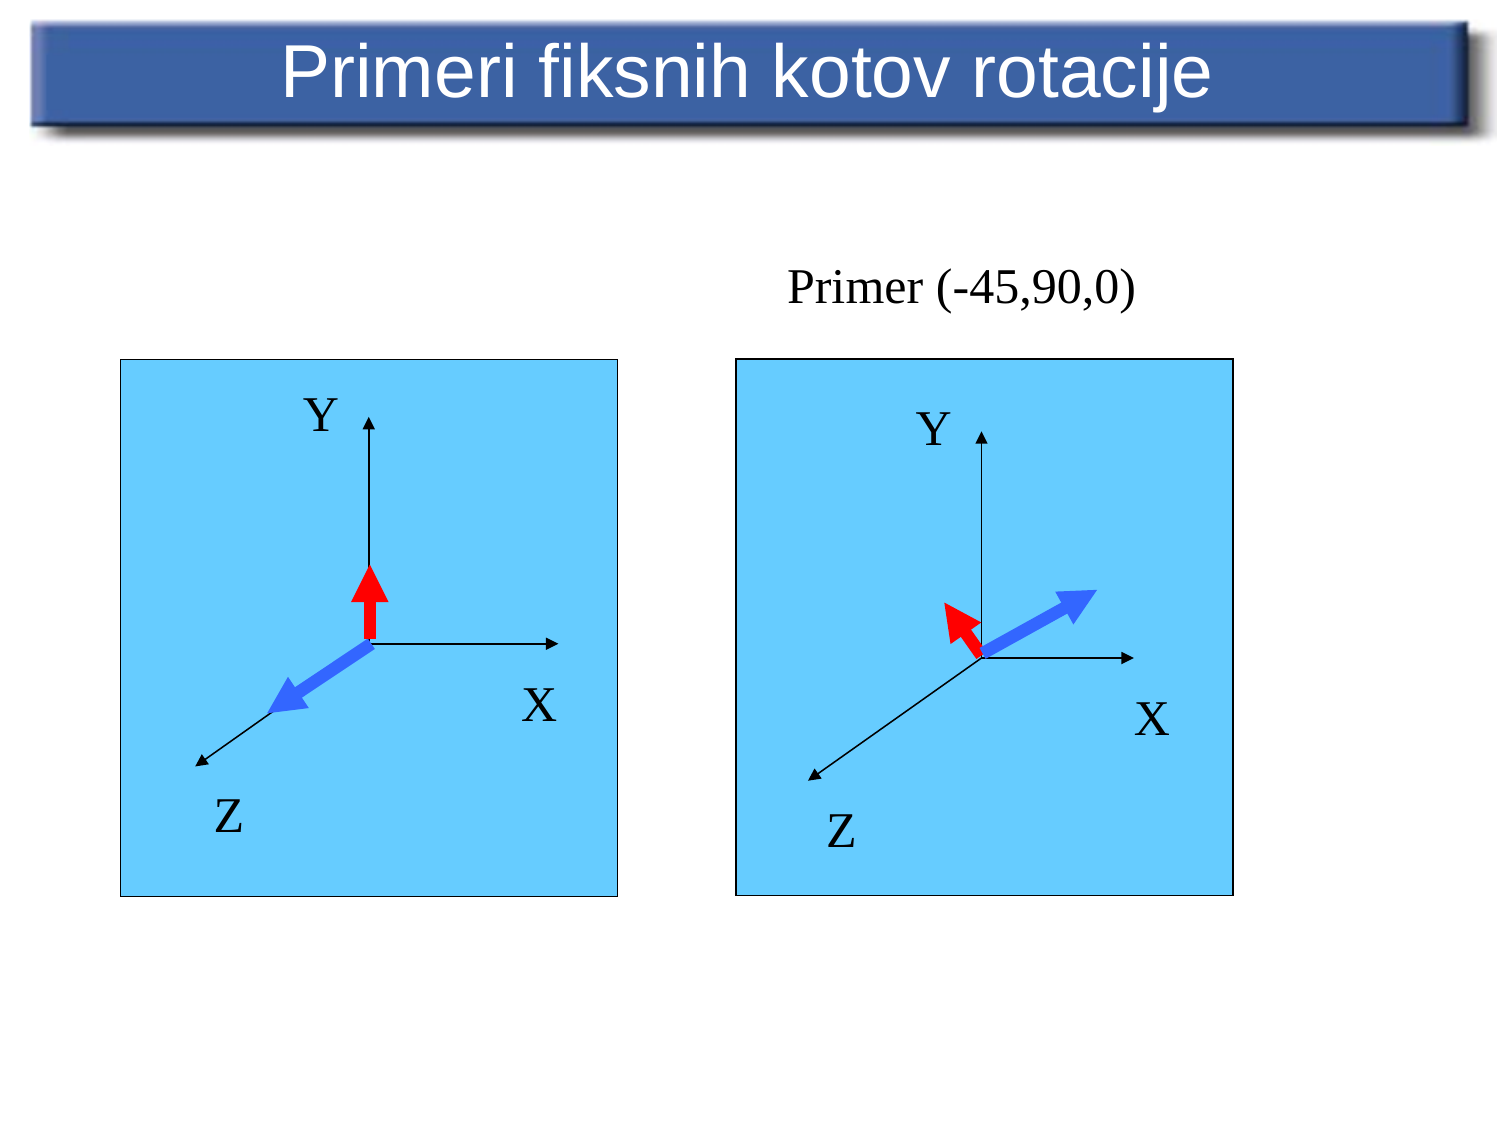

Primeri fiksnih kotov rotacije
Primer (-45,90,0)
Y
Y
X
X
Z
Z